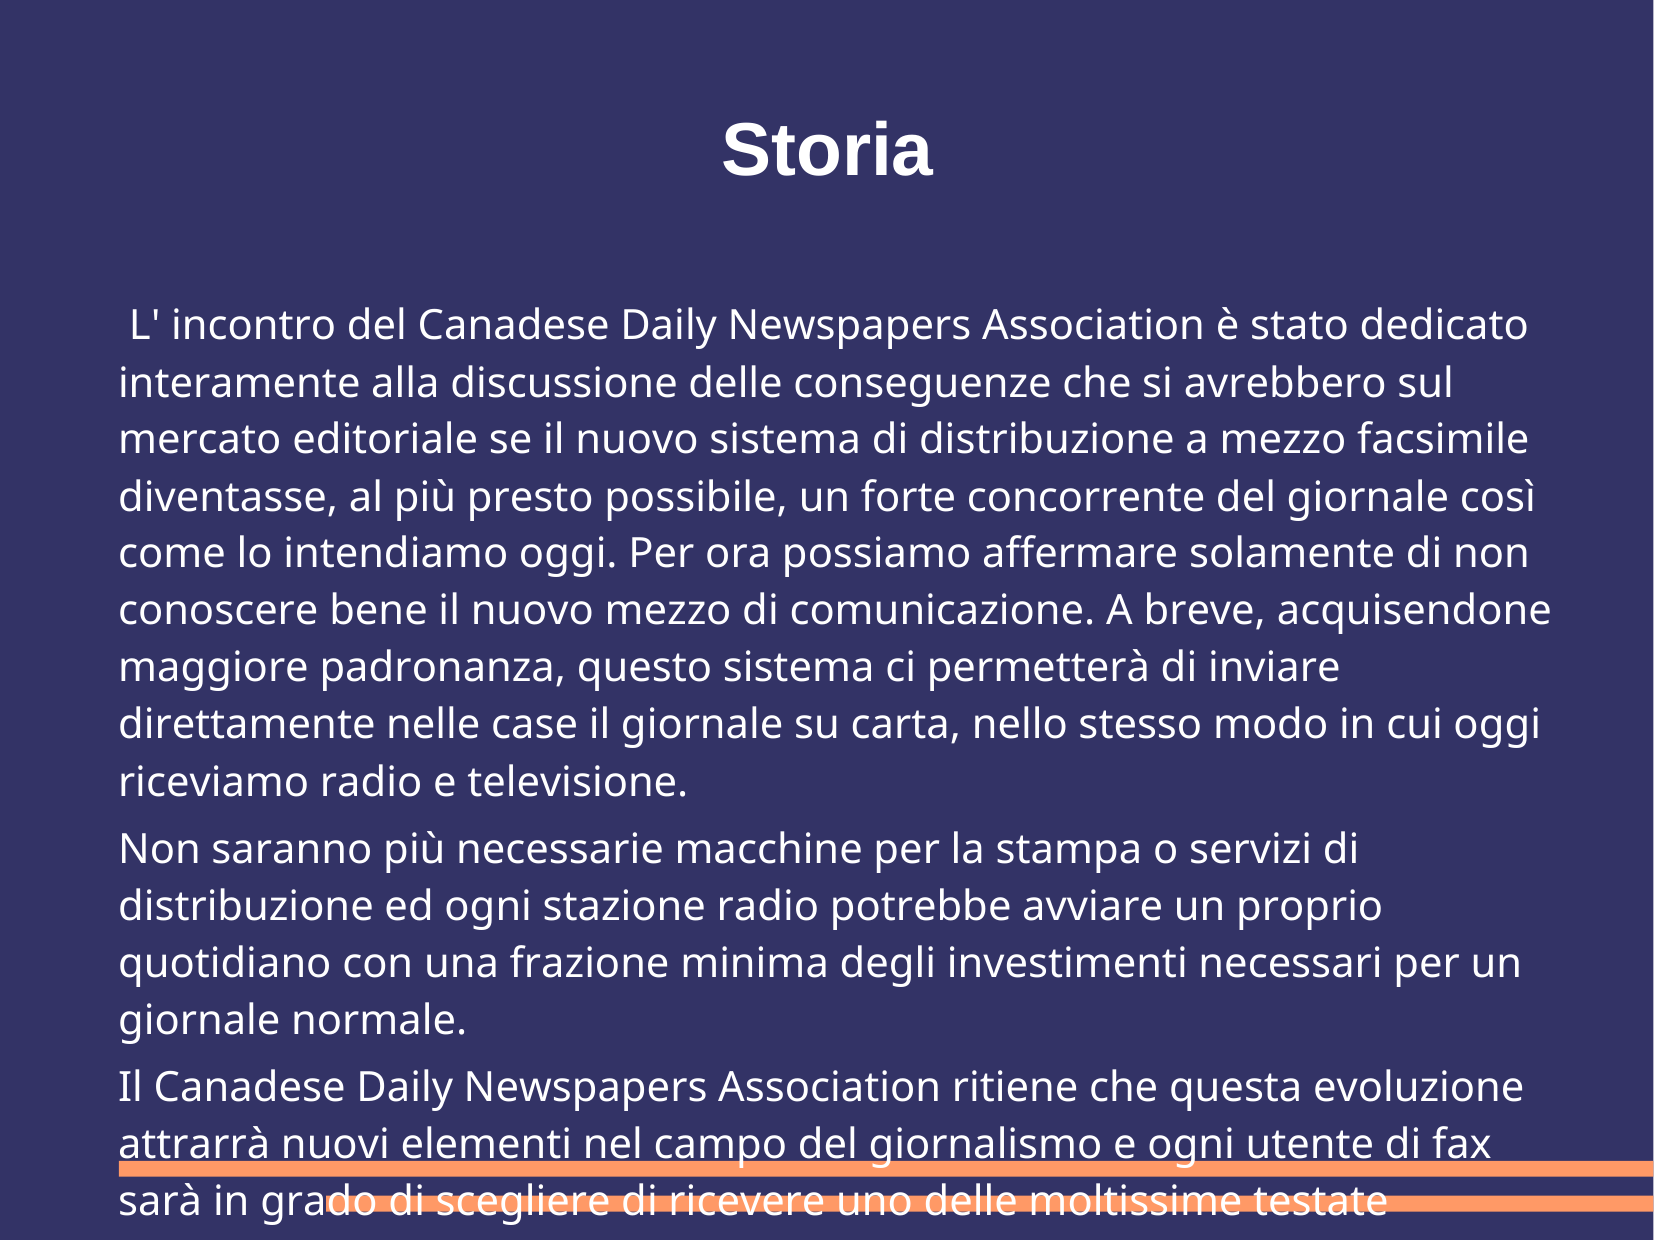

# Storia
 L' incontro del Canadese Daily Newspapers Association è stato dedicato interamente alla discussione delle conseguenze che si avrebbero sul mercato editoriale se il nuovo sistema di distribuzione a mezzo facsimile diventasse, al più presto possibile, un forte concorrente del giornale così come lo intendiamo oggi. Per ora possiamo affermare solamente di non conoscere bene il nuovo mezzo di comunicazione. A breve, acquisendone maggiore padronanza, questo sistema ci permetterà di inviare direttamente nelle case il giornale su carta, nello stesso modo in cui oggi riceviamo radio e televisione.
Non saranno più necessarie macchine per la stampa o servizi di distribuzione ed ogni stazione radio potrebbe avviare un proprio quotidiano con una frazione minima degli investimenti necessari per un giornale normale.
Il Canadese Daily Newspapers Association ritiene che questa evoluzione attrarrà nuovi elementi nel campo del giornalismo e ogni utente di fax sarà in grado di scegliere di ricevere uno delle moltissime testate disponibili, in modo simile a come si sintonizza sui programmi radio."